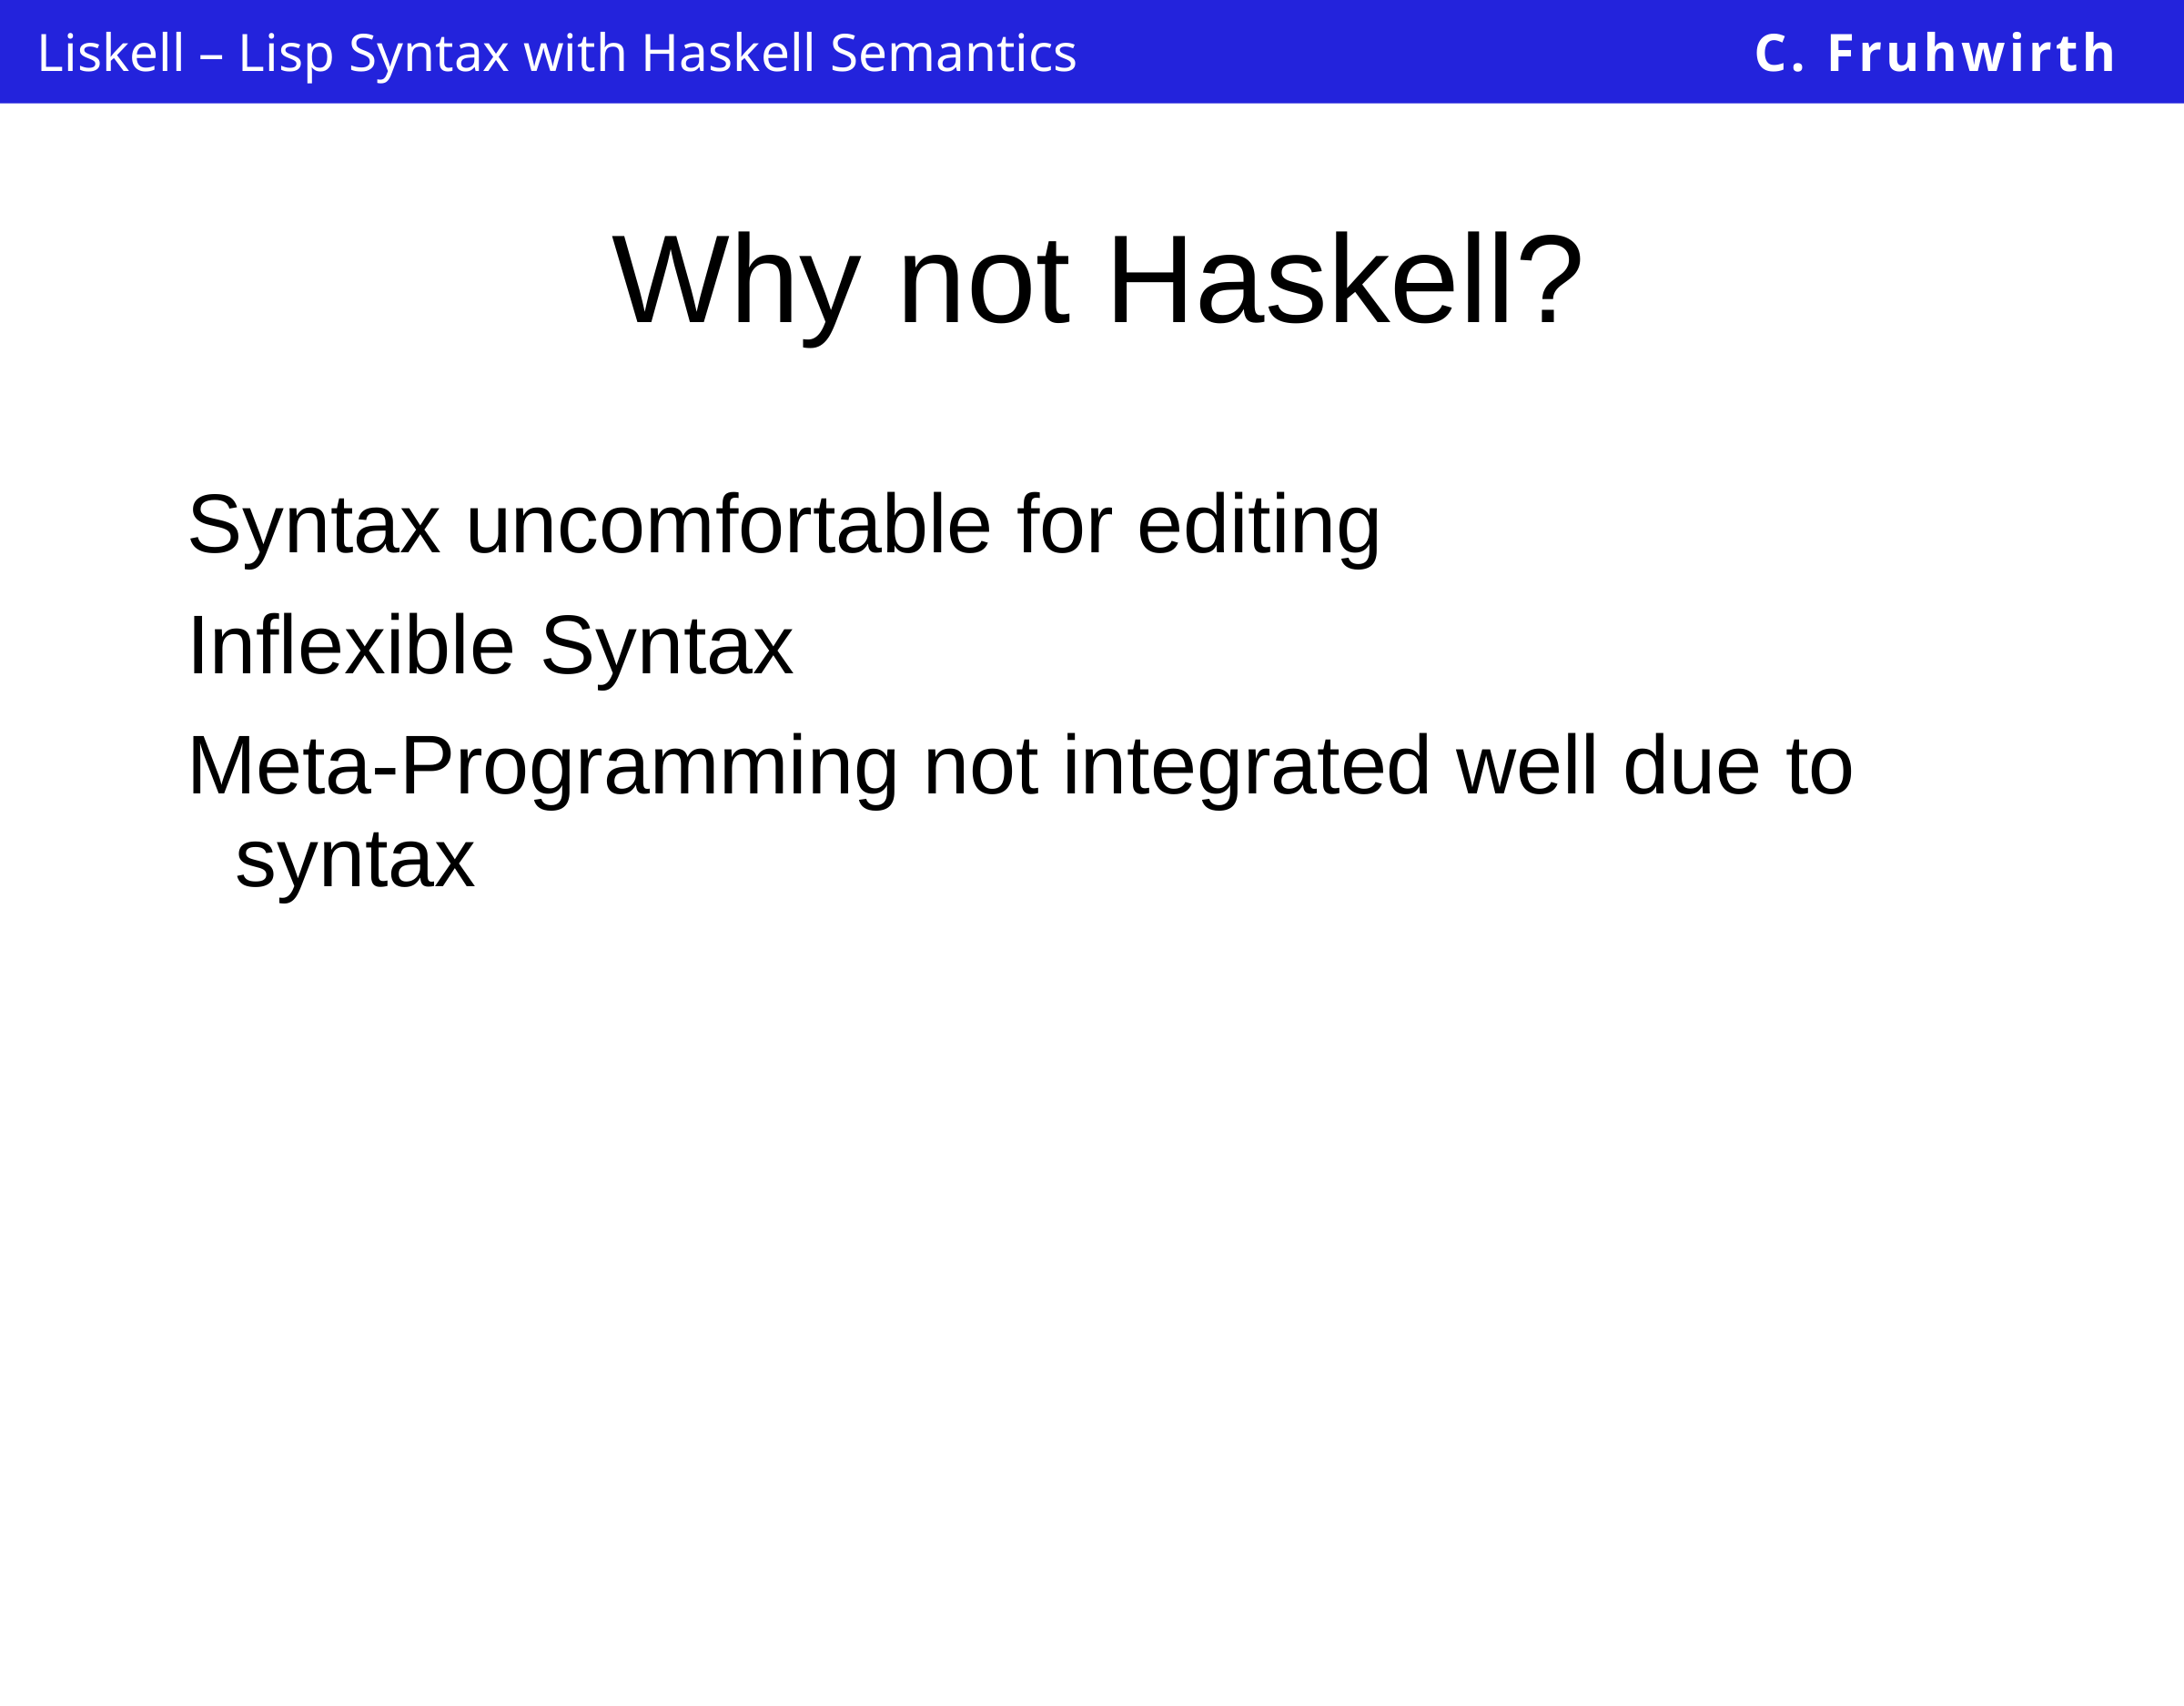

# Why not Haskell?
Syntax uncomfortable for editing
Inflexible Syntax
Meta-Programming not integrated well due to syntax